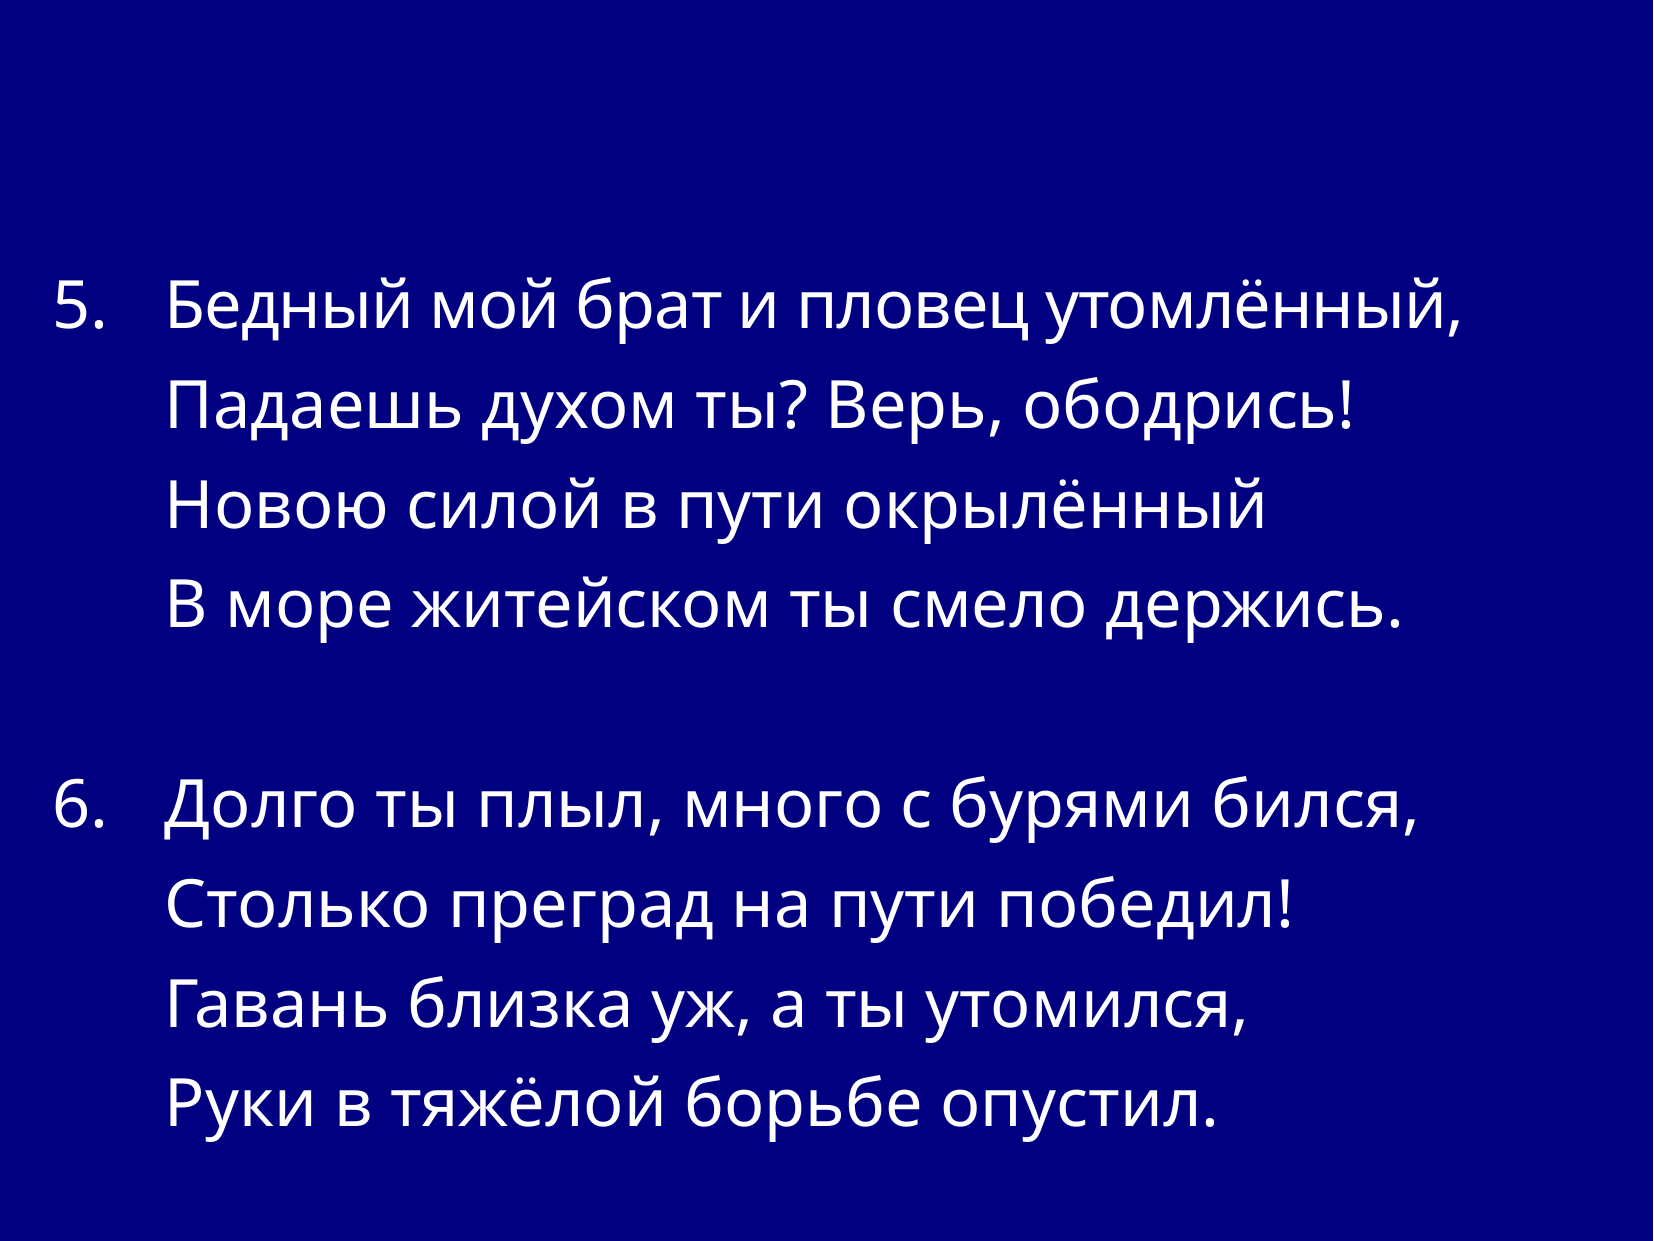

5.	Бедный мой брат и пловец утомлённый,
	Падаешь духом ты? Верь, ободрись!
	Новою силой в пути окрылённый
	В море житейском ты смело держись.
6.	Долго ты плыл, много с бурями бился,
	Столько преград на пути победил!
	Гавань близка уж, а ты утомился,
	Руки в тяжёлой борьбе опустил.